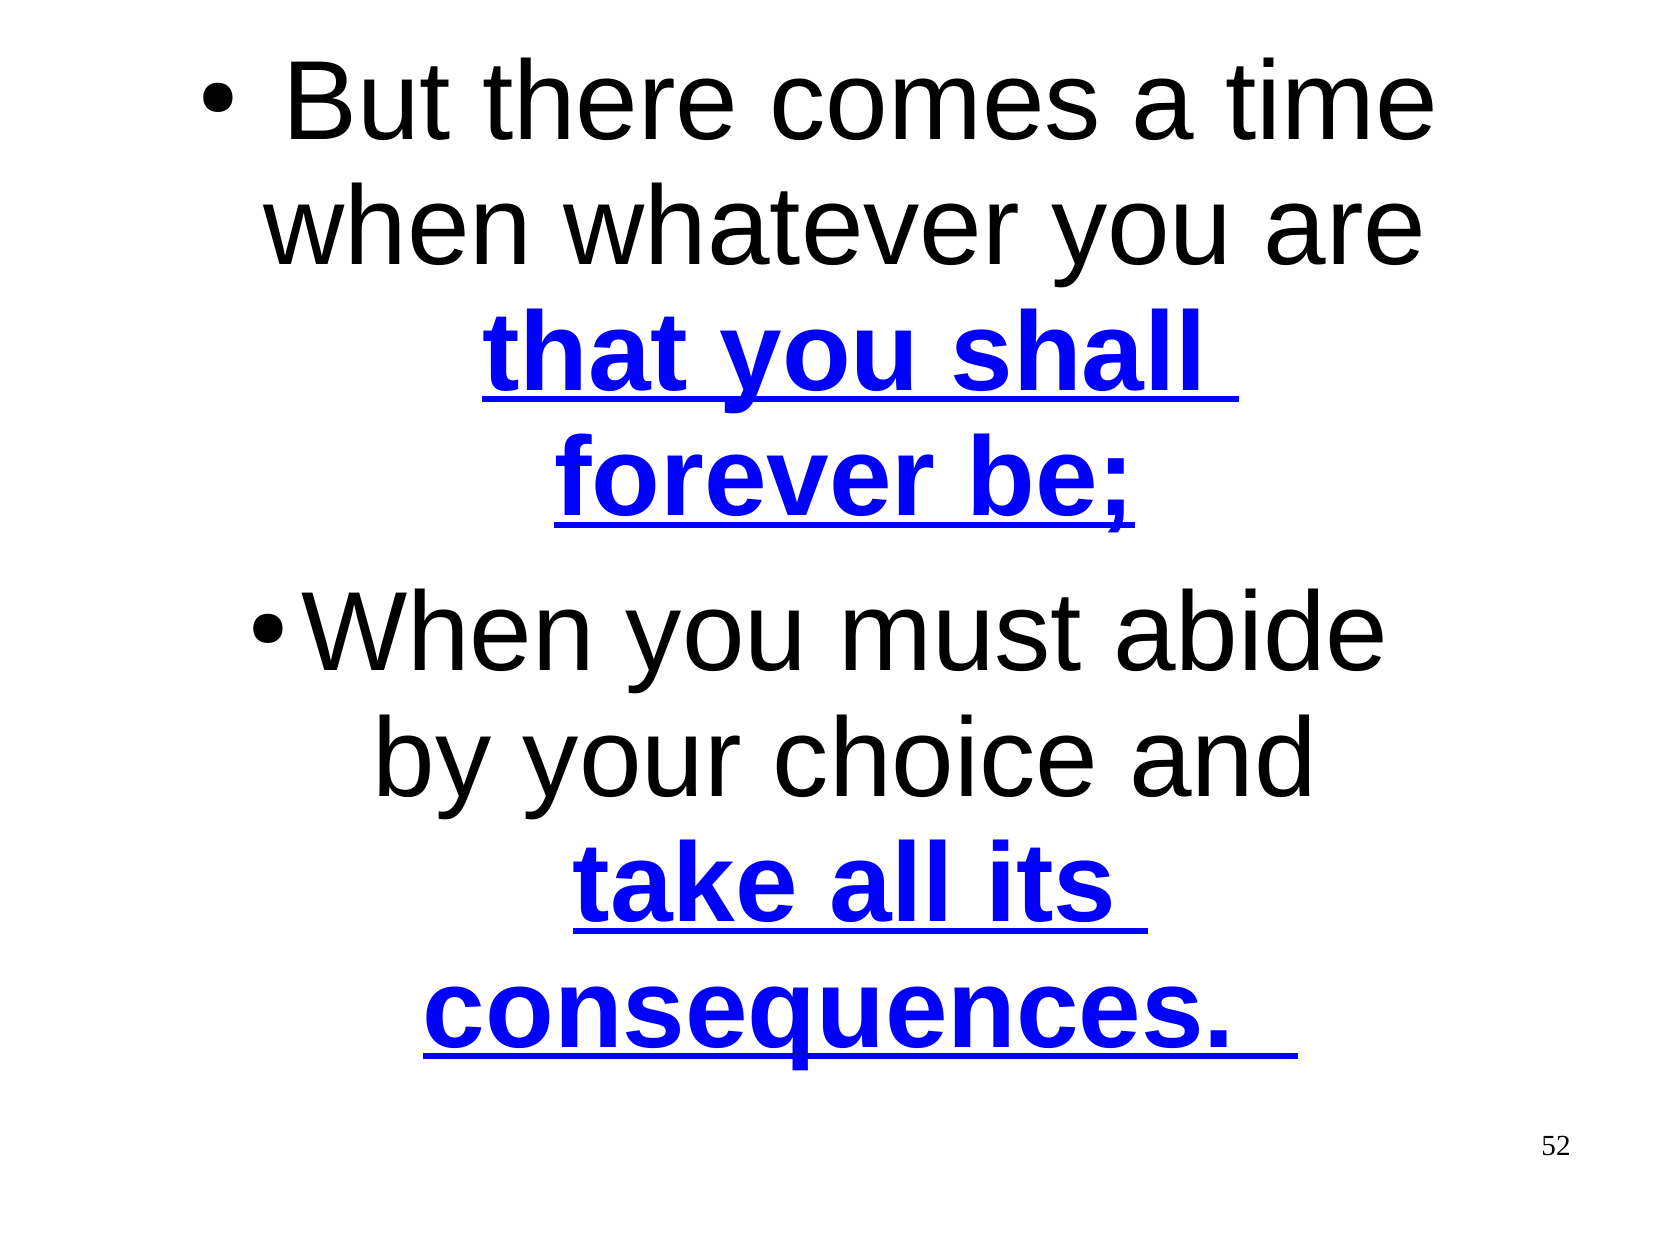

# But there comes a time when whatever you are that you shall forever be;
When you must abide
by your choice and
take all its
consequences.
52